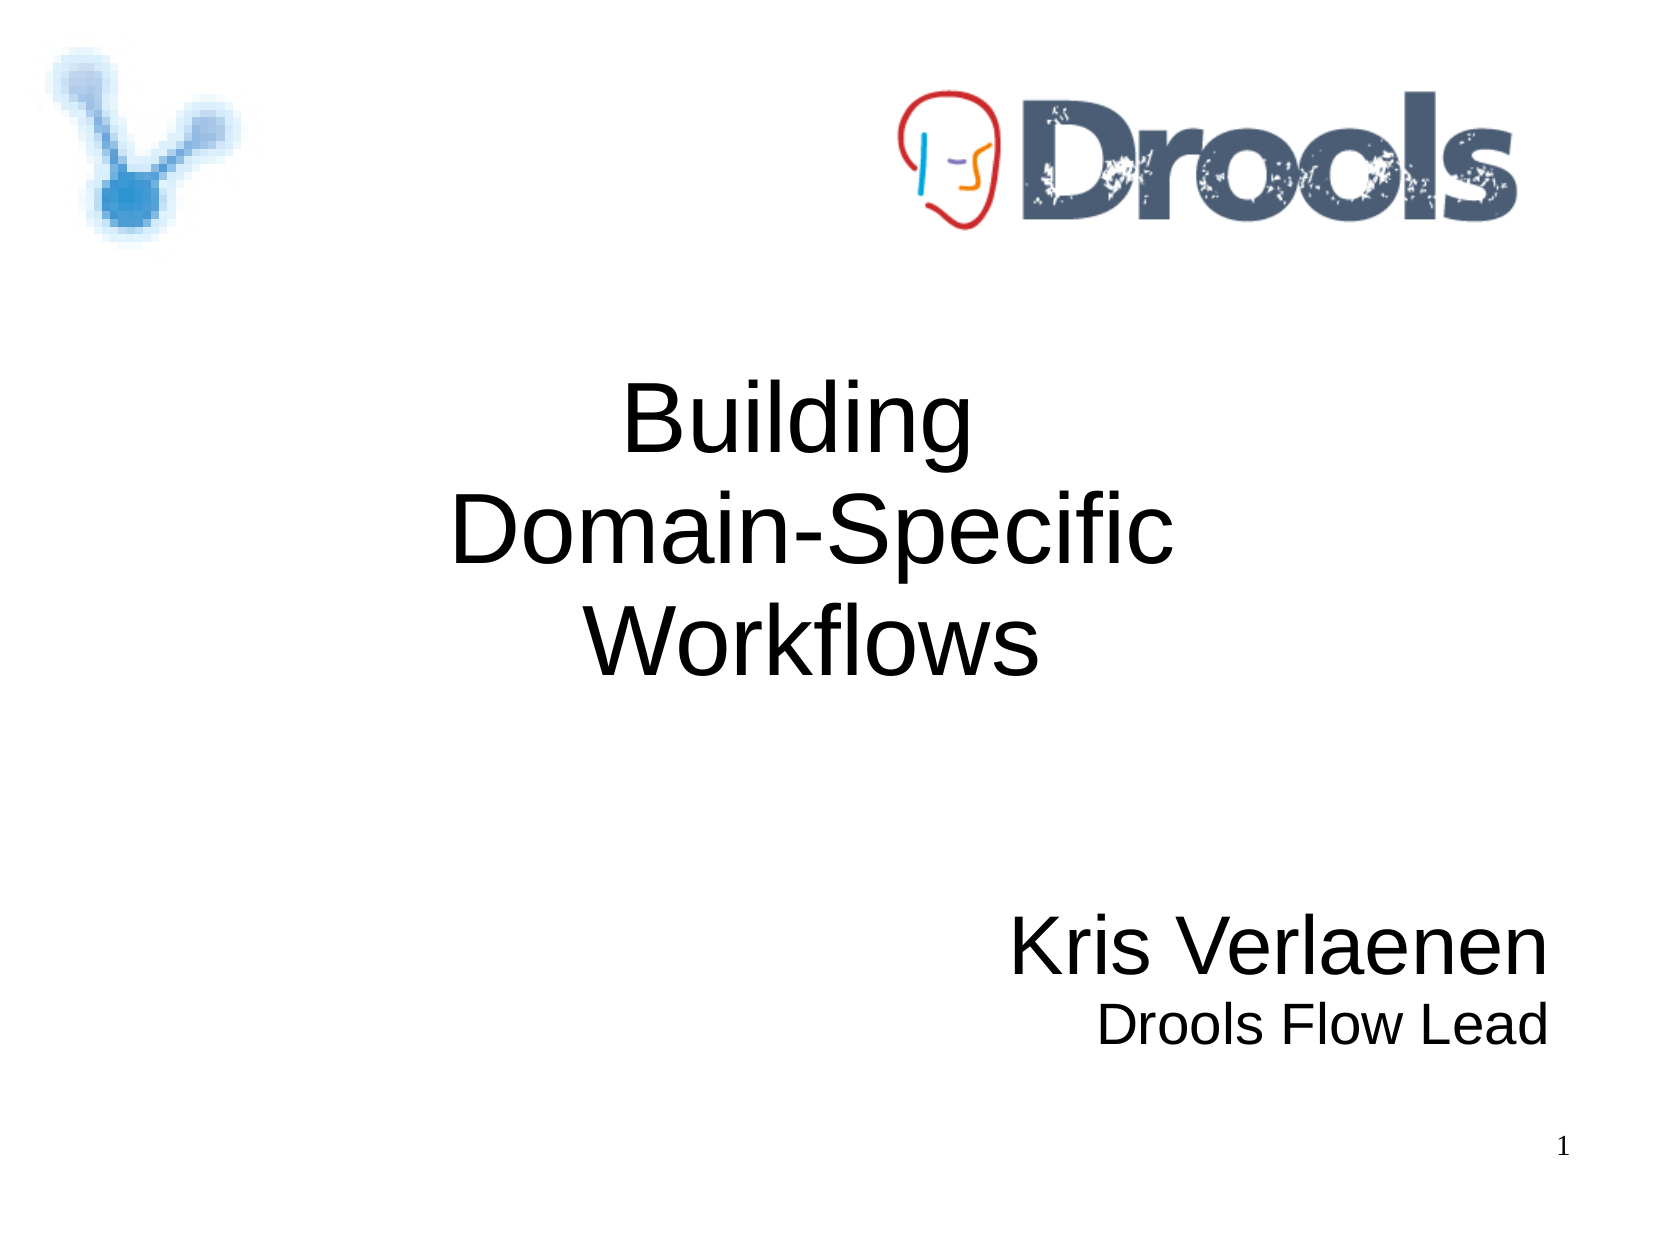

Building
Domain-Specific Workflows
Kris Verlaenen
Drools Flow Lead
1